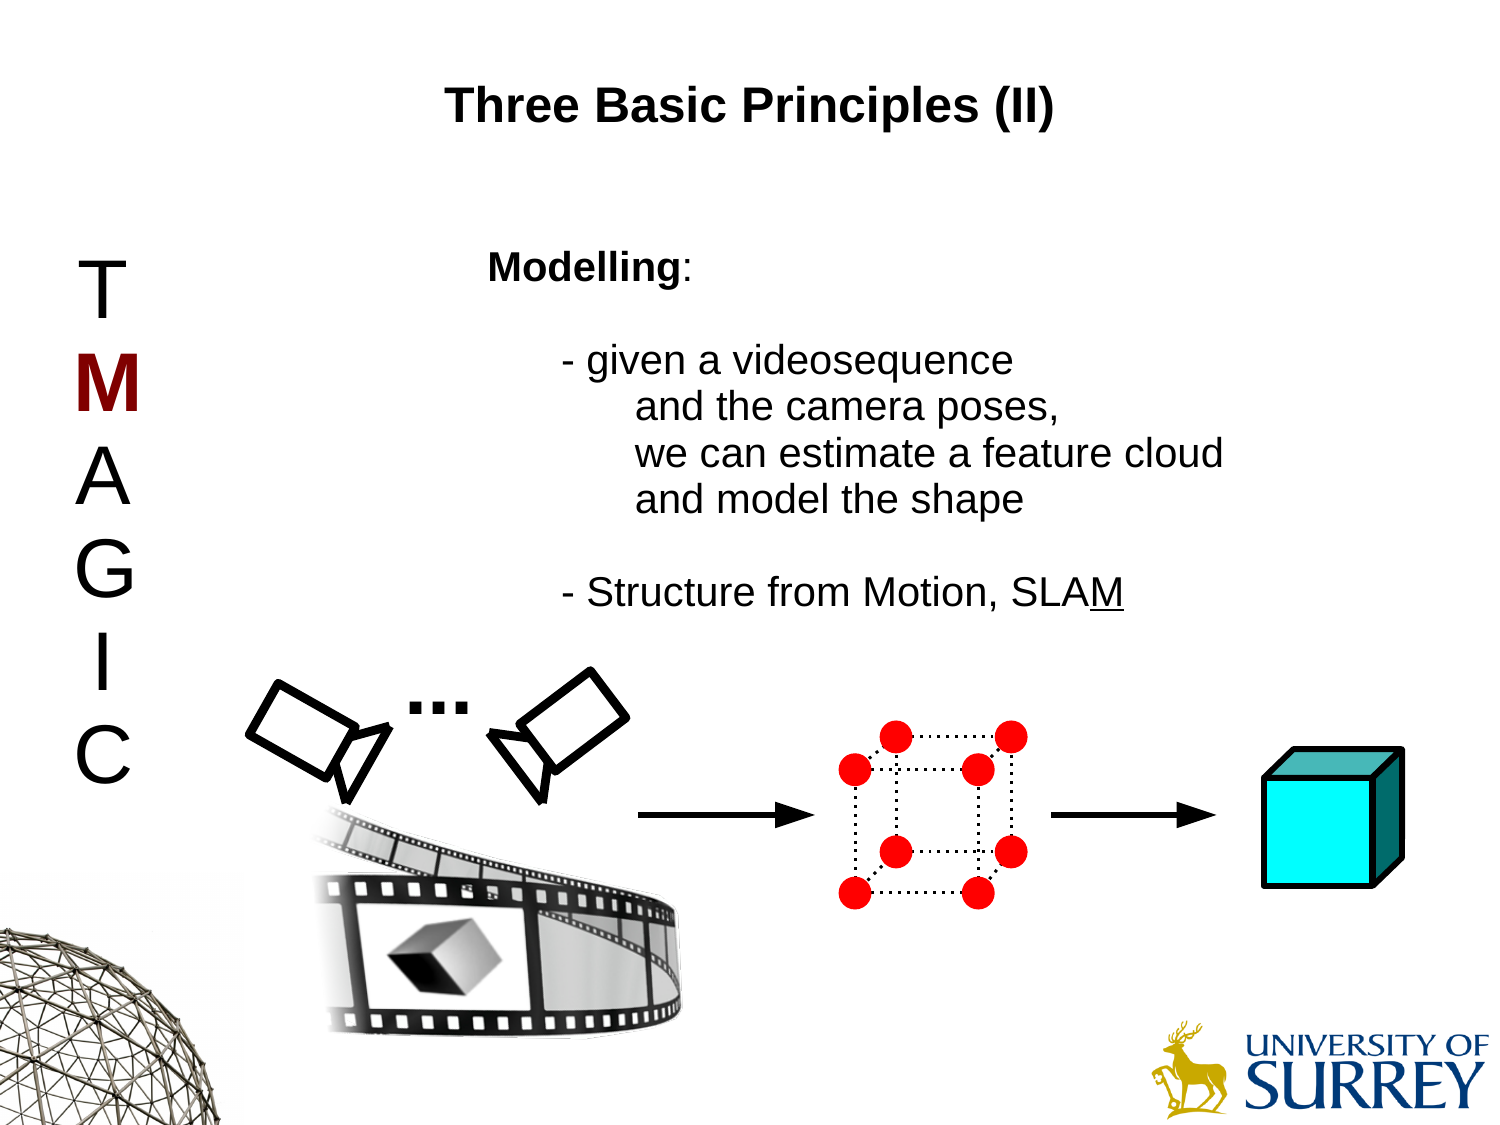

# Three Basic Principles (II)
T
M
A
G
I
C
Modelling:
	- given a videosequence
		and the camera poses,
		we can estimate a feature cloud
		and model the shape
	- Structure from Motion, SLAM
...